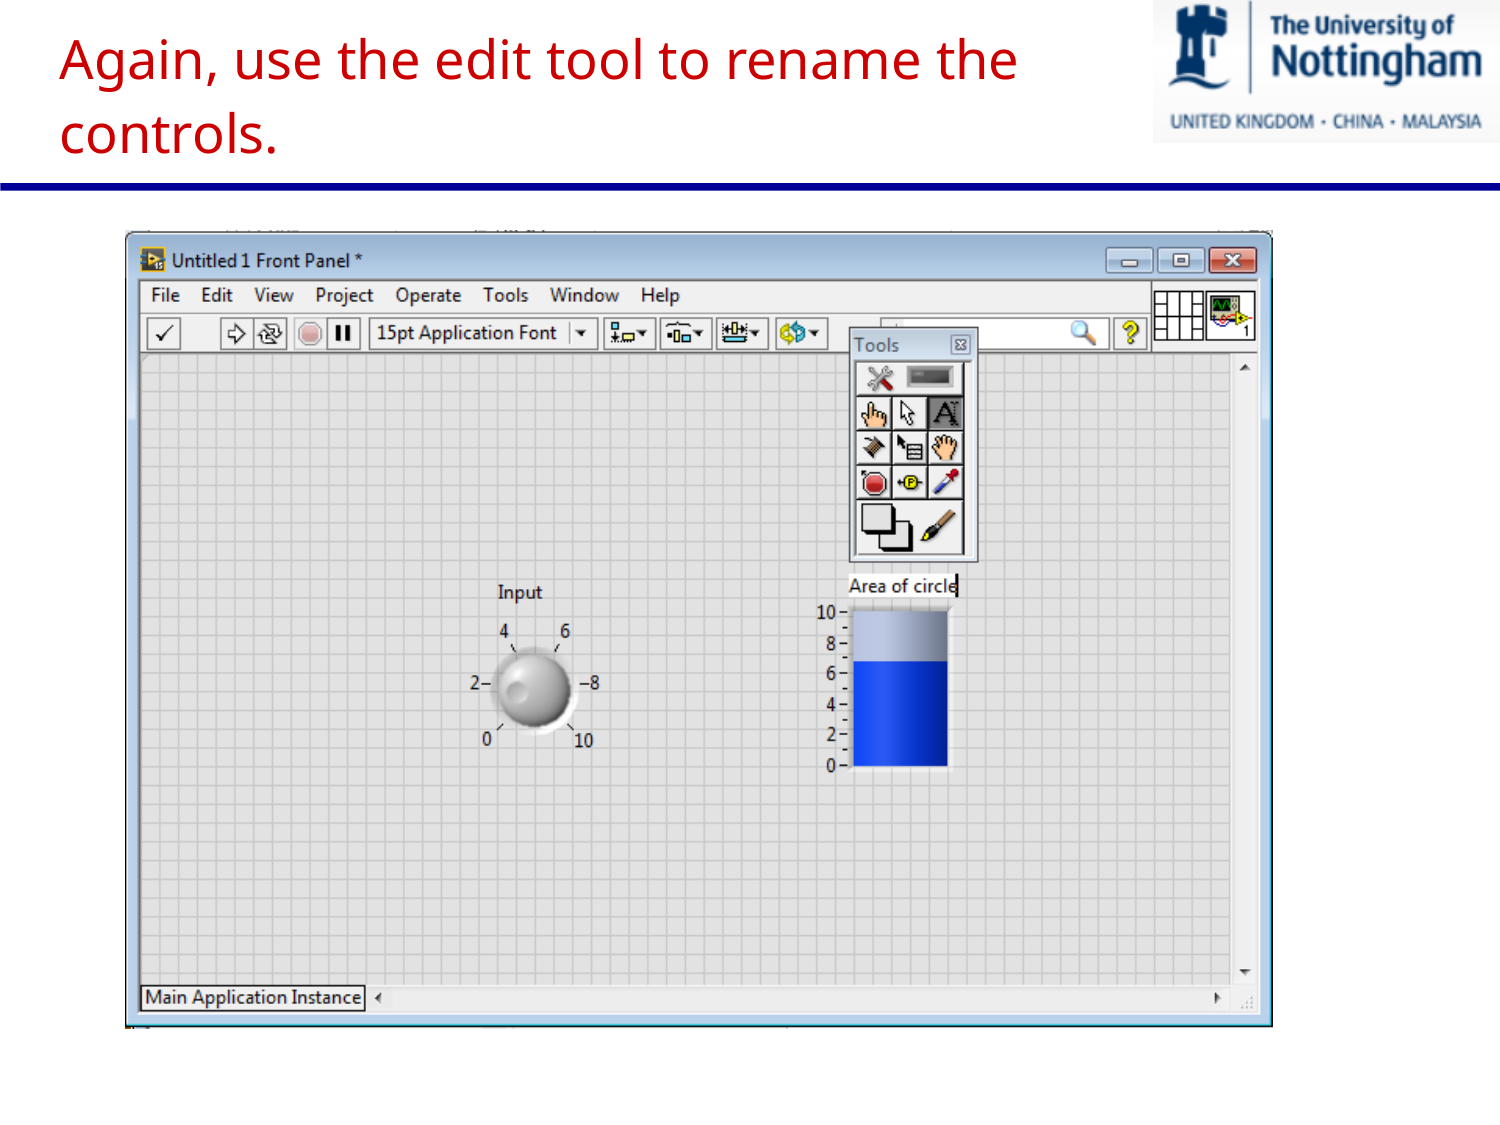

# Again, use the edit tool to rename the controls.